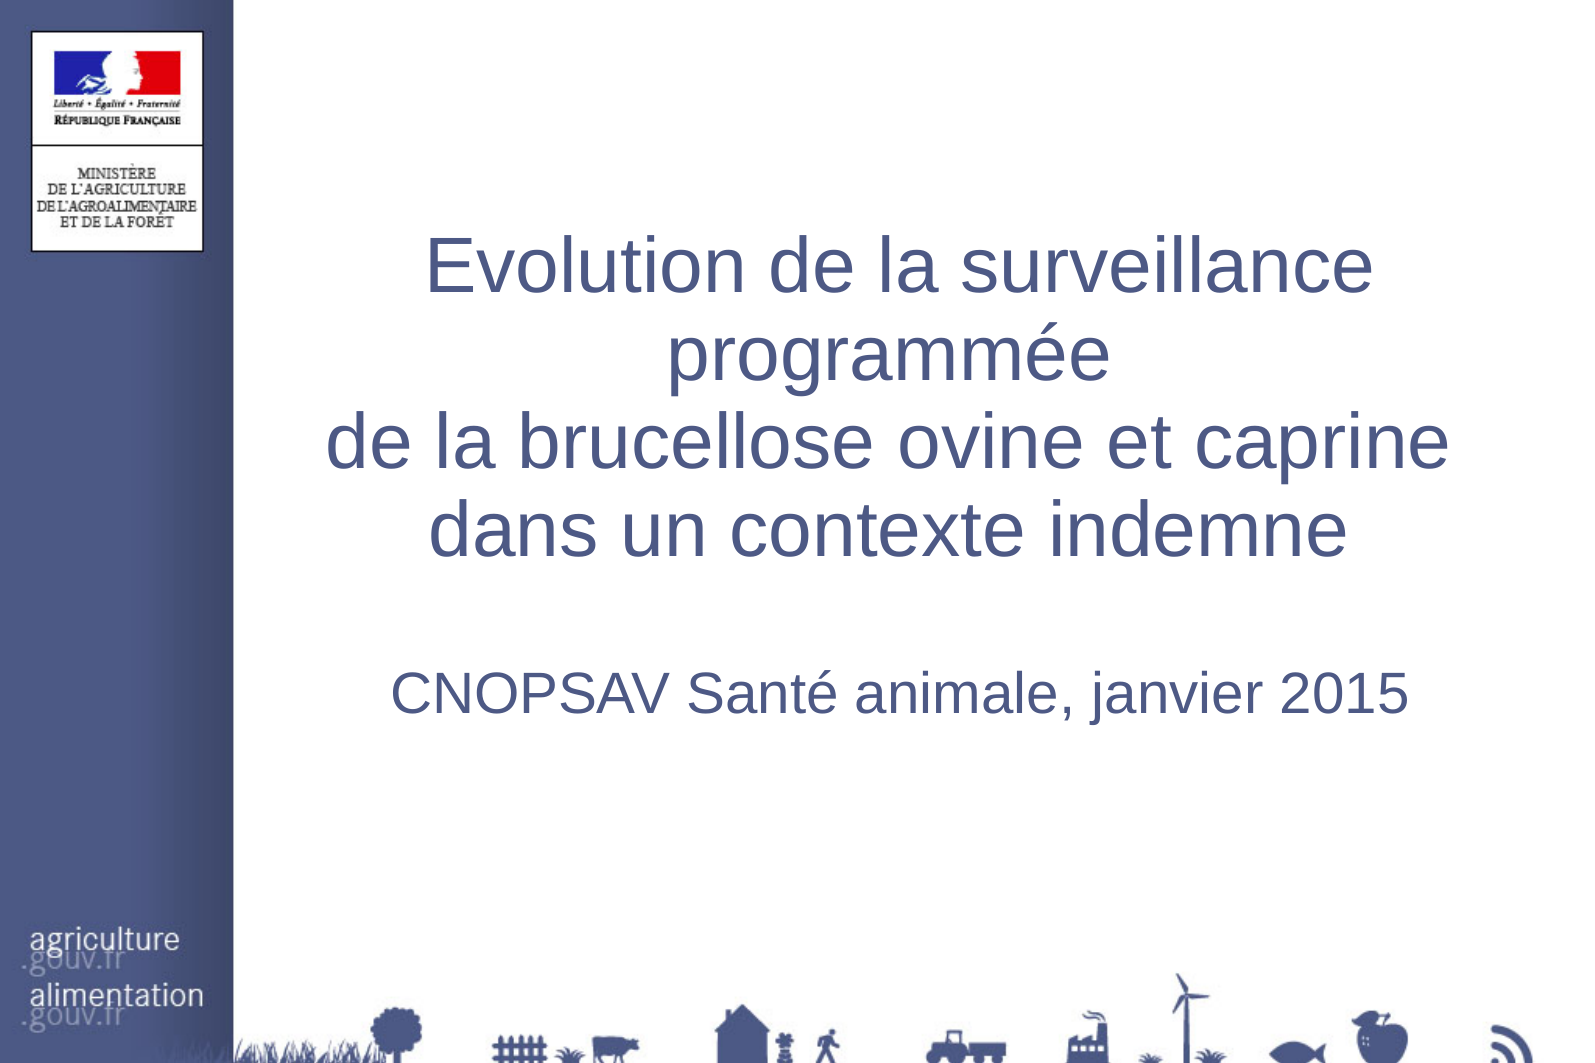

# Evolution de la surveillance programmée de la brucellose ovine et caprine dans un contexte indemne CNOPSAV Santé animale, janvier 2015